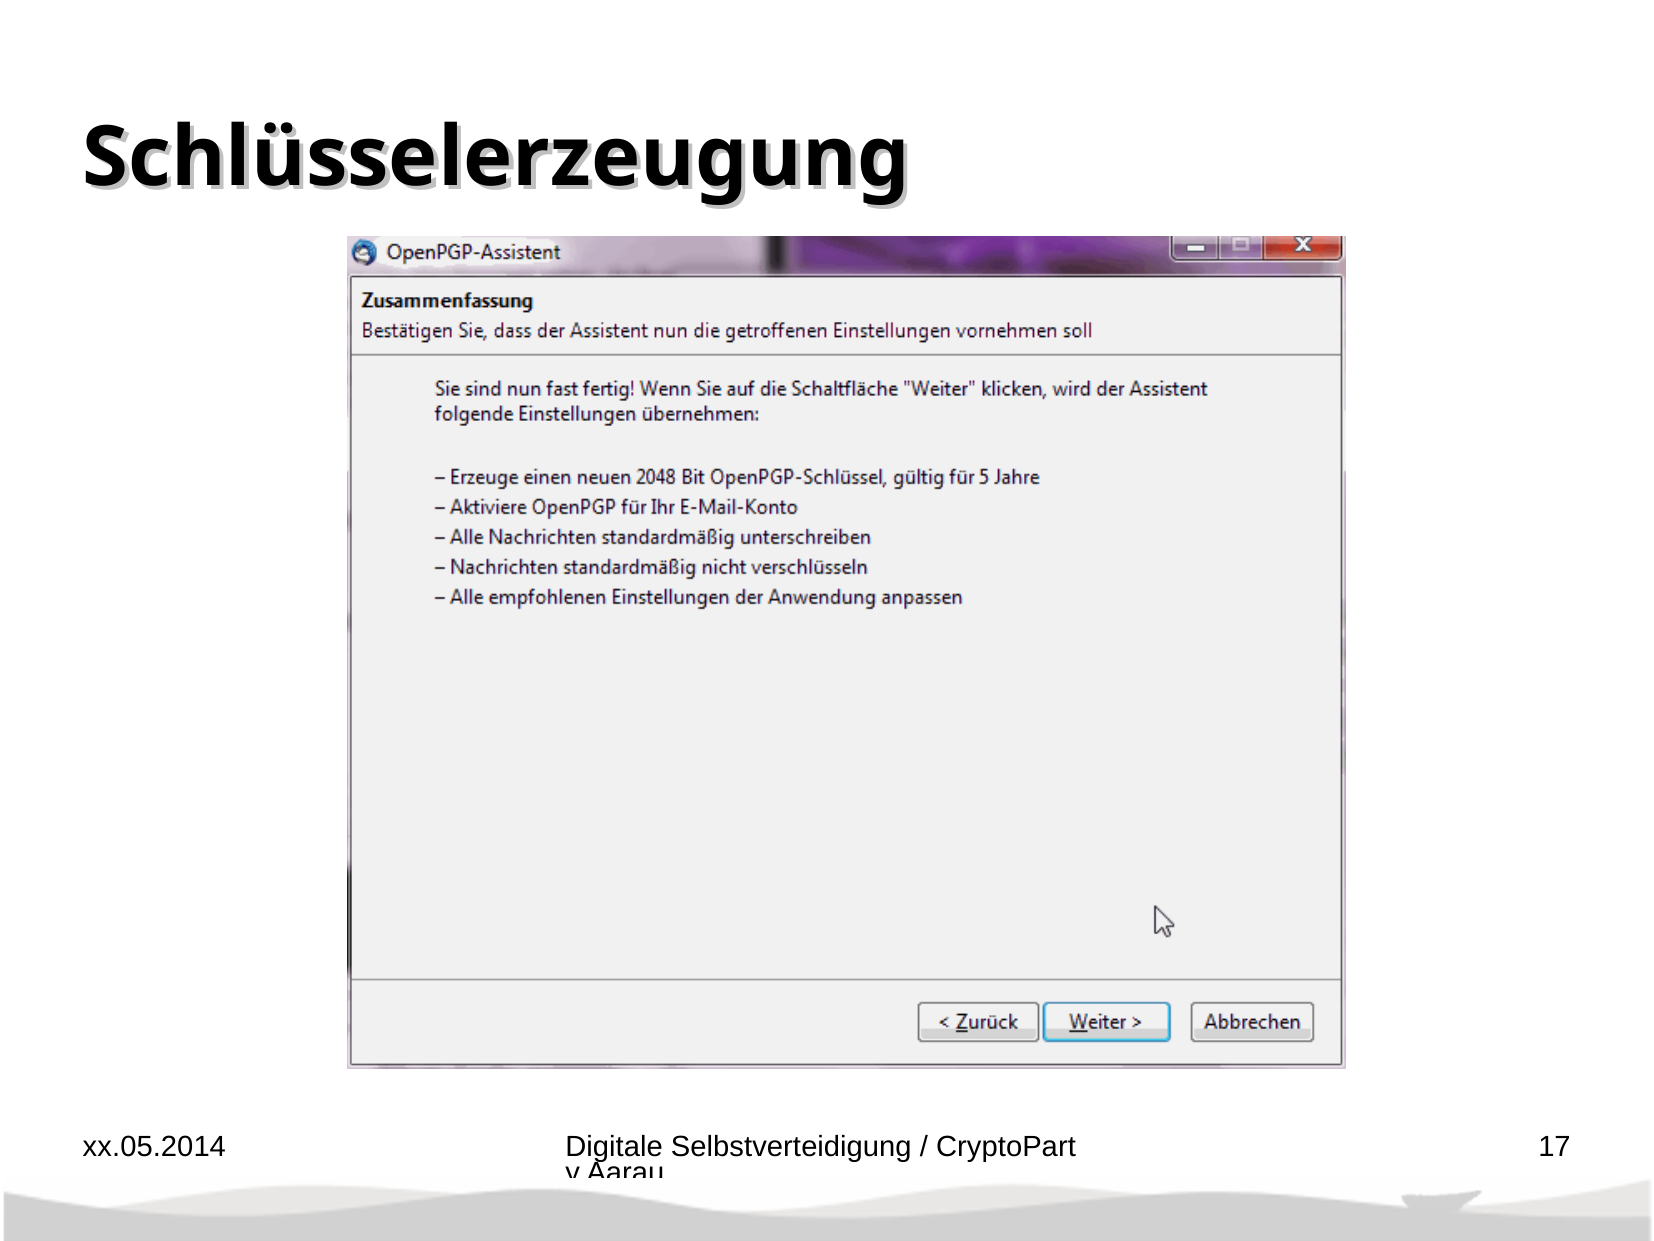

# Schlüsselerzeugung
xx.05.2014
Digitale Selbstverteidigung / CryptoParty Aarau
17